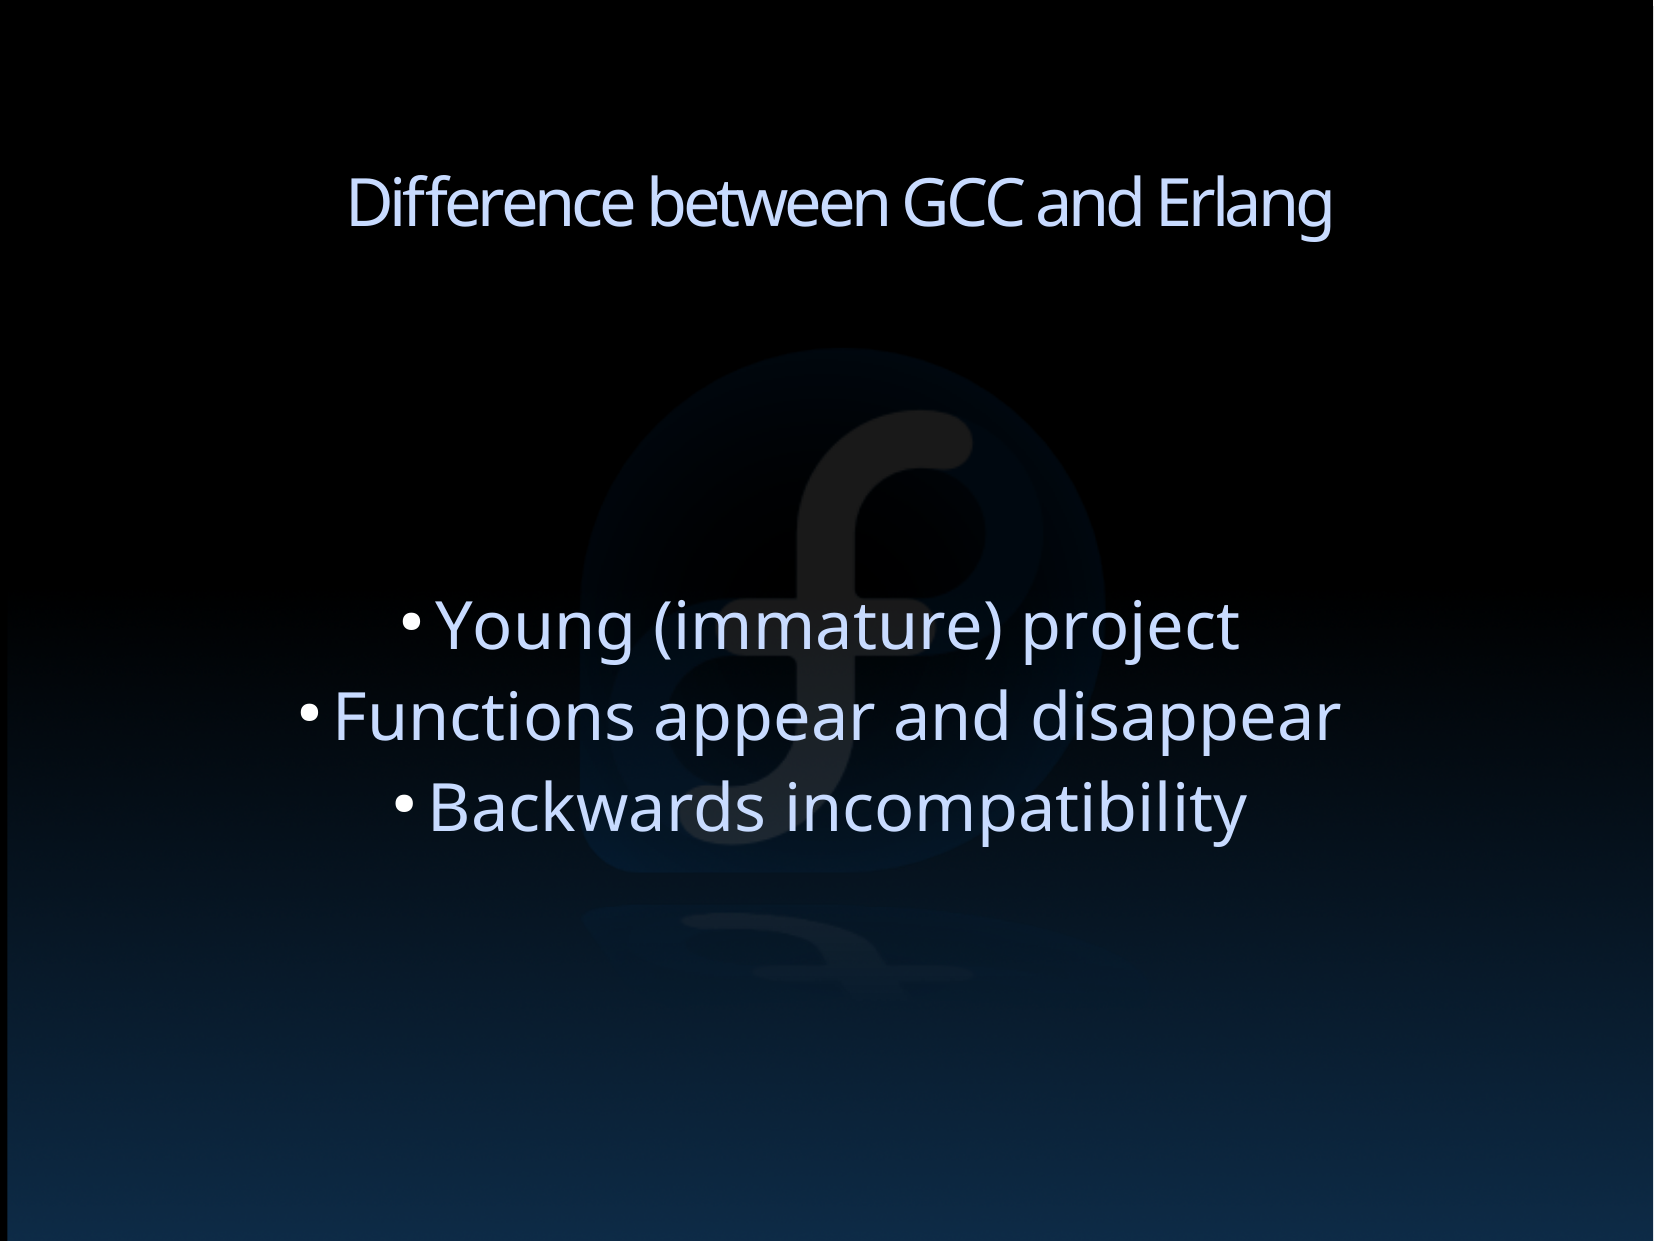

# Difference between GCC and Erlang
Young (immature) project
Functions appear and disappear
Backwards incompatibility